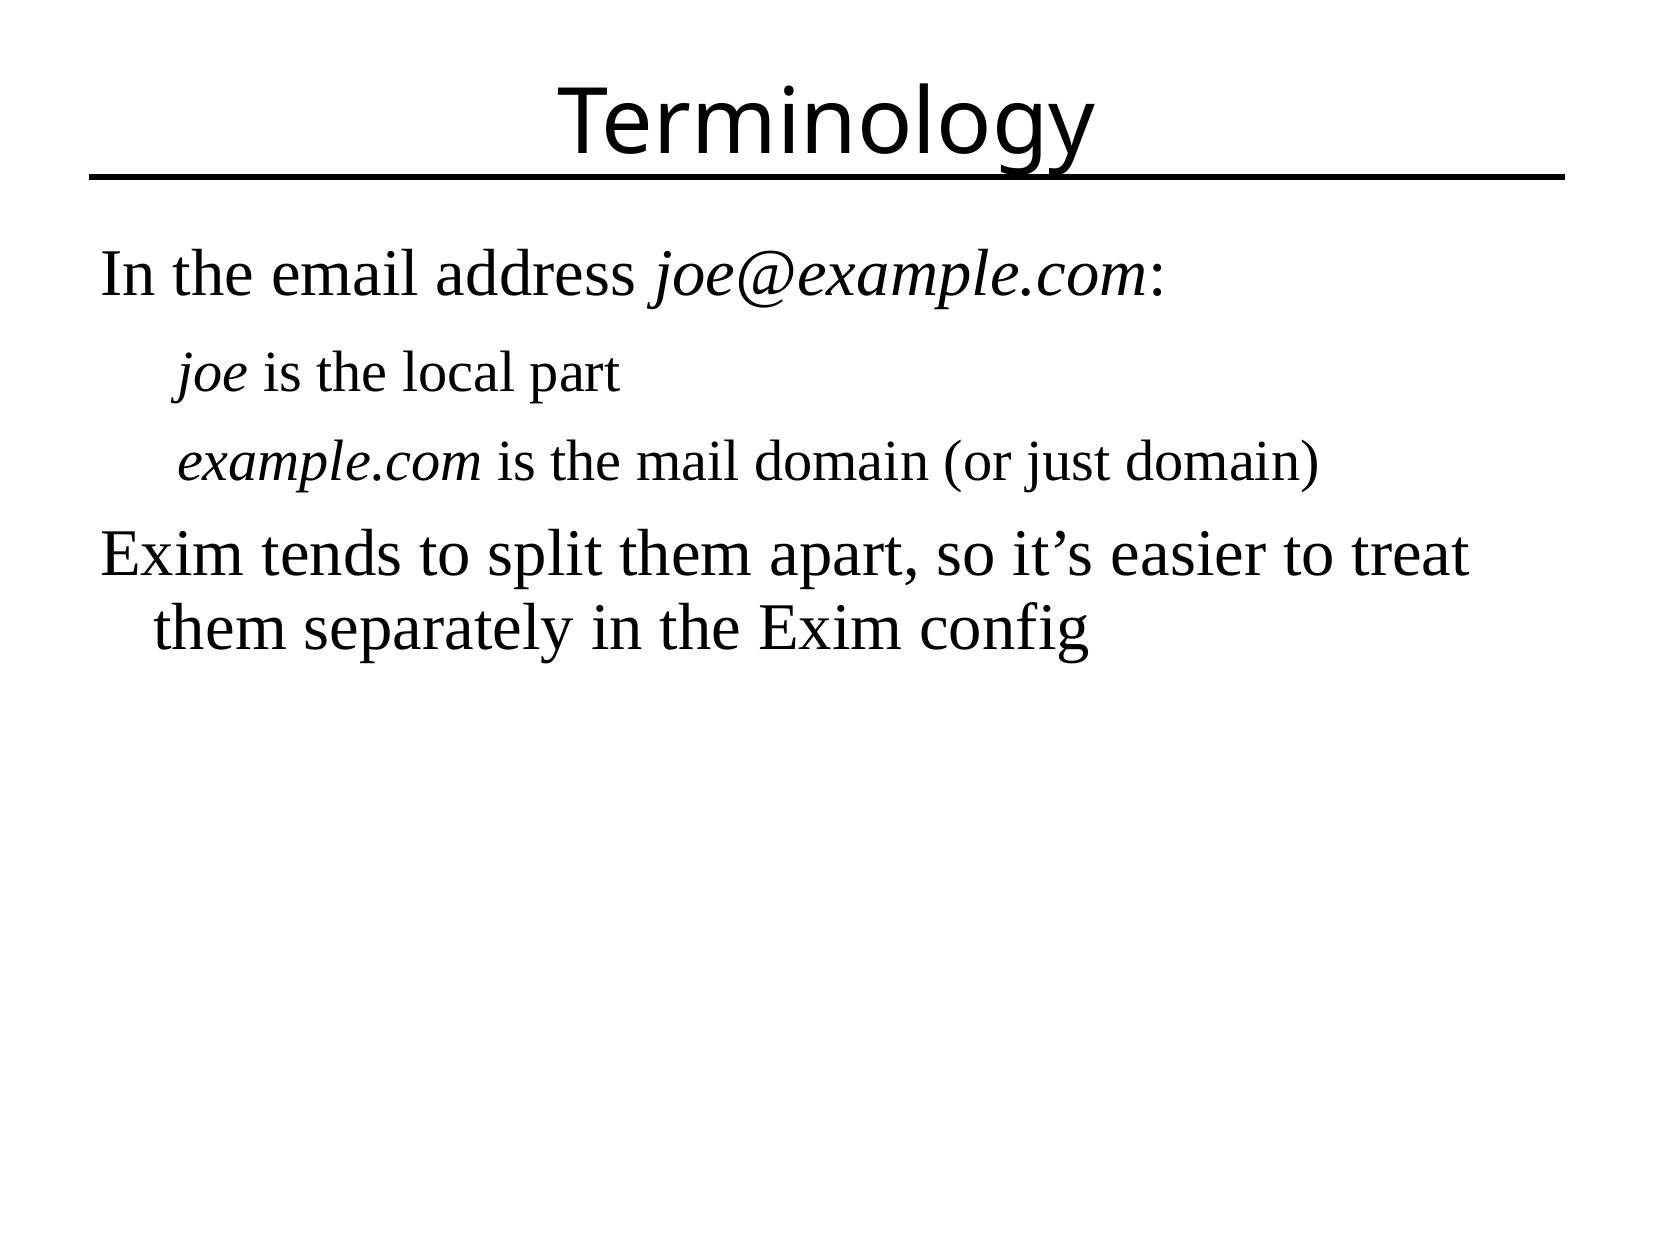

# Terminology
In the email address joe@example.com:
joe is the local part
example.com is the mail domain (or just domain)
Exim tends to split them apart, so it’s easier to treat them separately in the Exim config